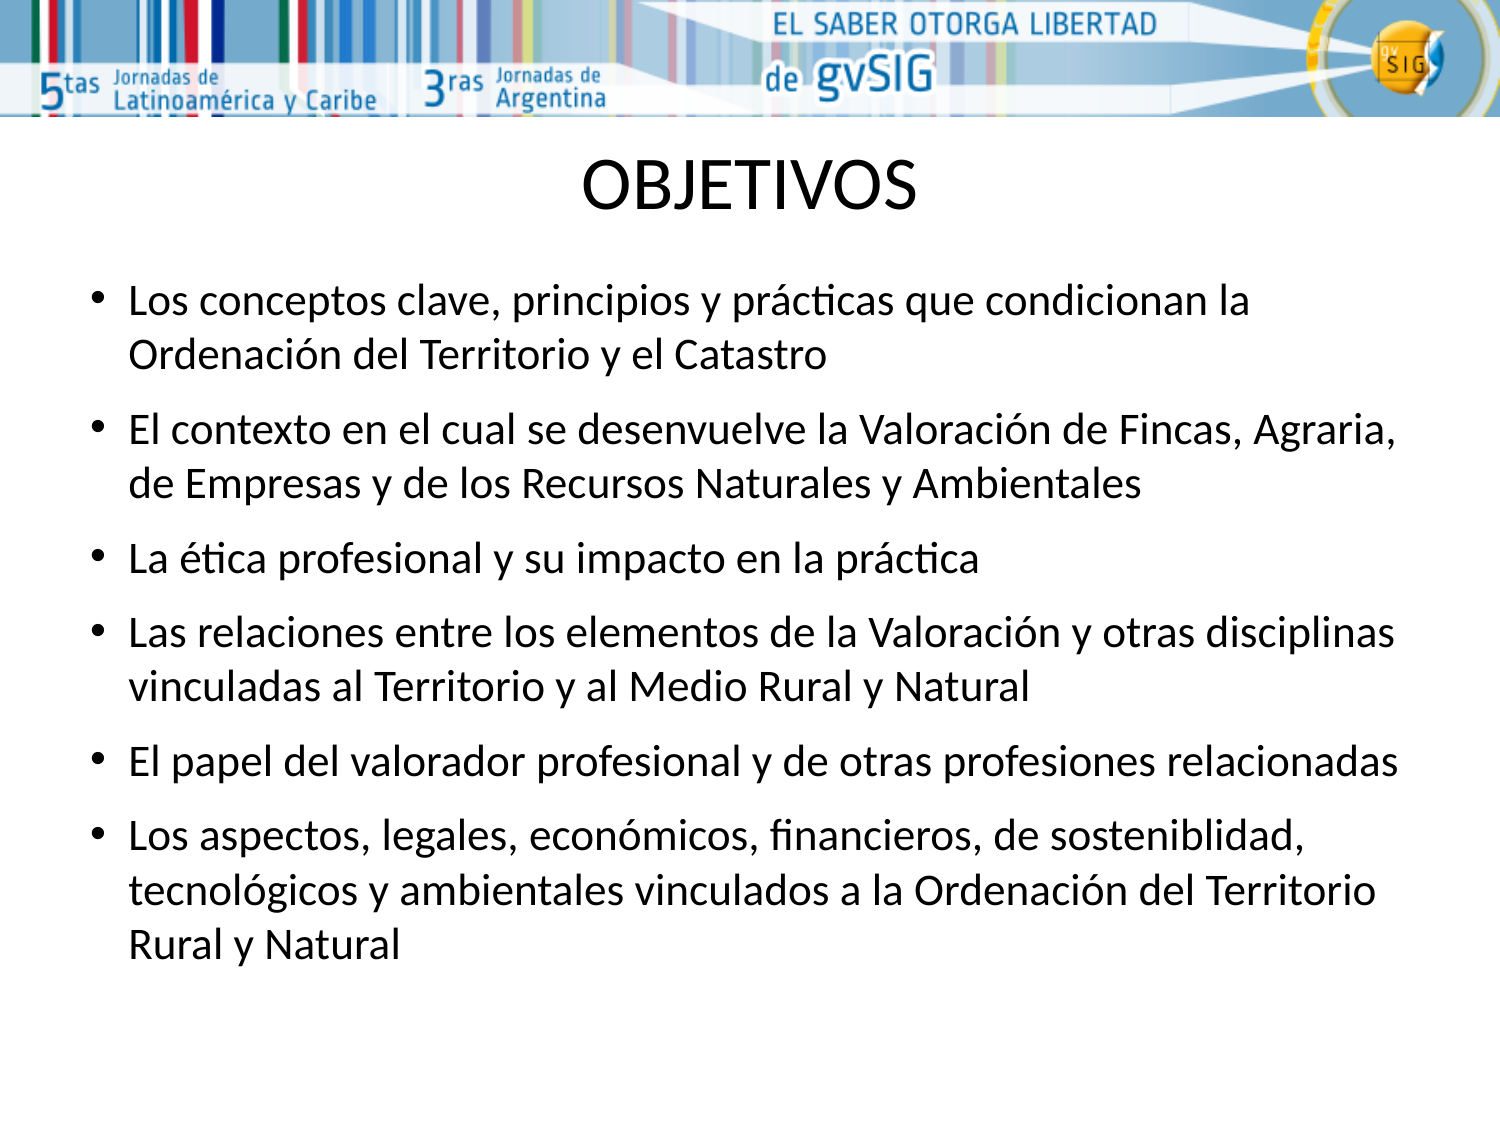

# OBJETIVOS
Los conceptos clave, principios y prácticas que condicionan la Ordenación del Territorio y el Catastro
El contexto en el cual se desenvuelve la Valoración de Fincas, Agraria, de Empresas y de los Recursos Naturales y Ambientales
La ética profesional y su impacto en la práctica
Las relaciones entre los elementos de la Valoración y otras disciplinas vinculadas al Territorio y al Medio Rural y Natural
El papel del valorador profesional y de otras profesiones relacionadas
Los aspectos, legales, económicos, financieros, de sosteniblidad, tecnológicos y ambientales vinculados a la Ordenación del Territorio Rural y Natural